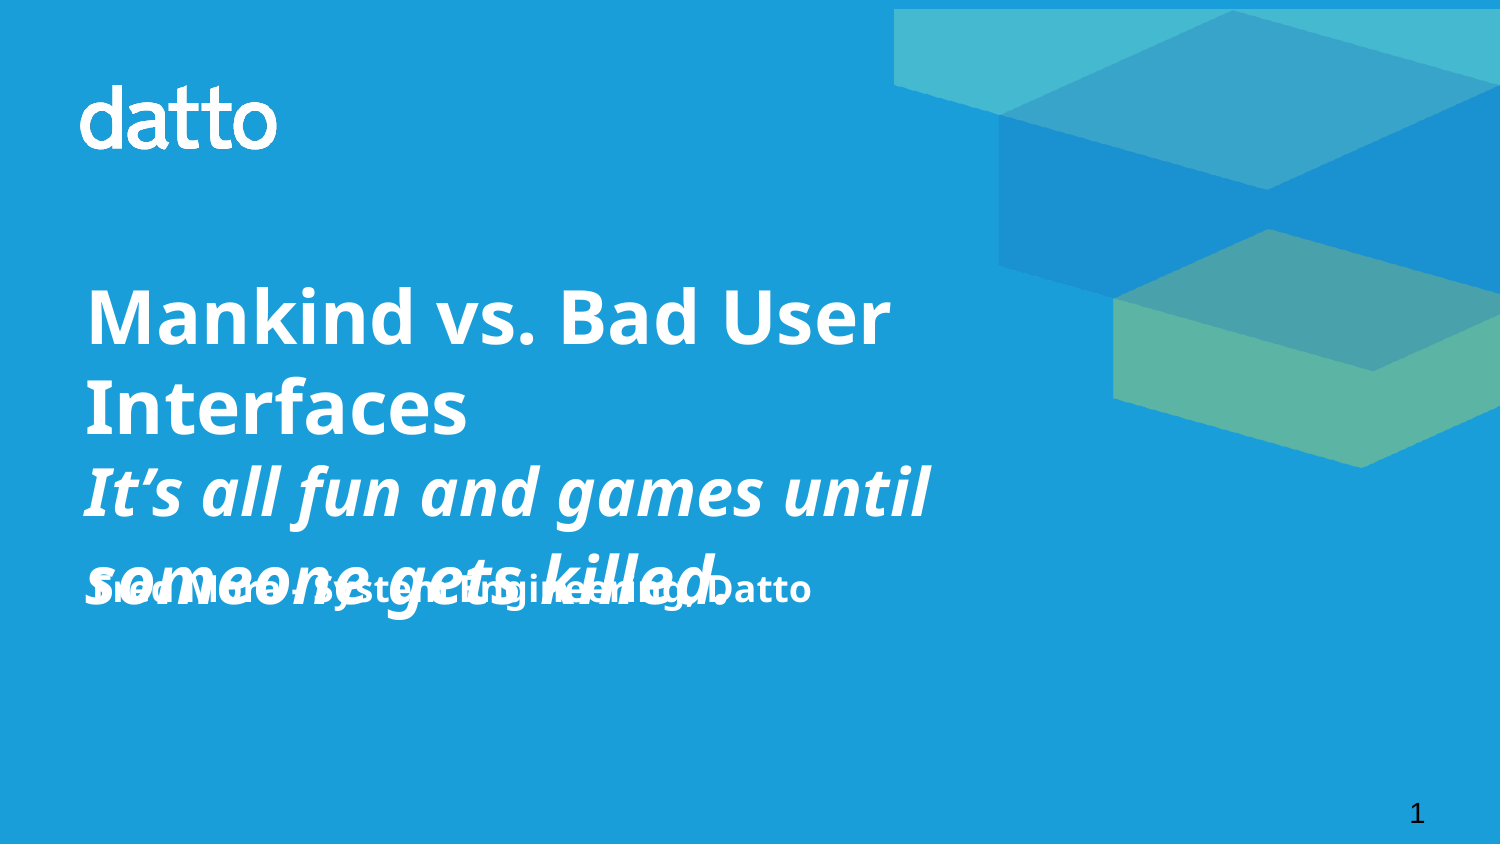

# Mankind vs. Bad User Interfaces It’s all fun and games until someone gets killed.
Fred Mora - System Engineering, Datto